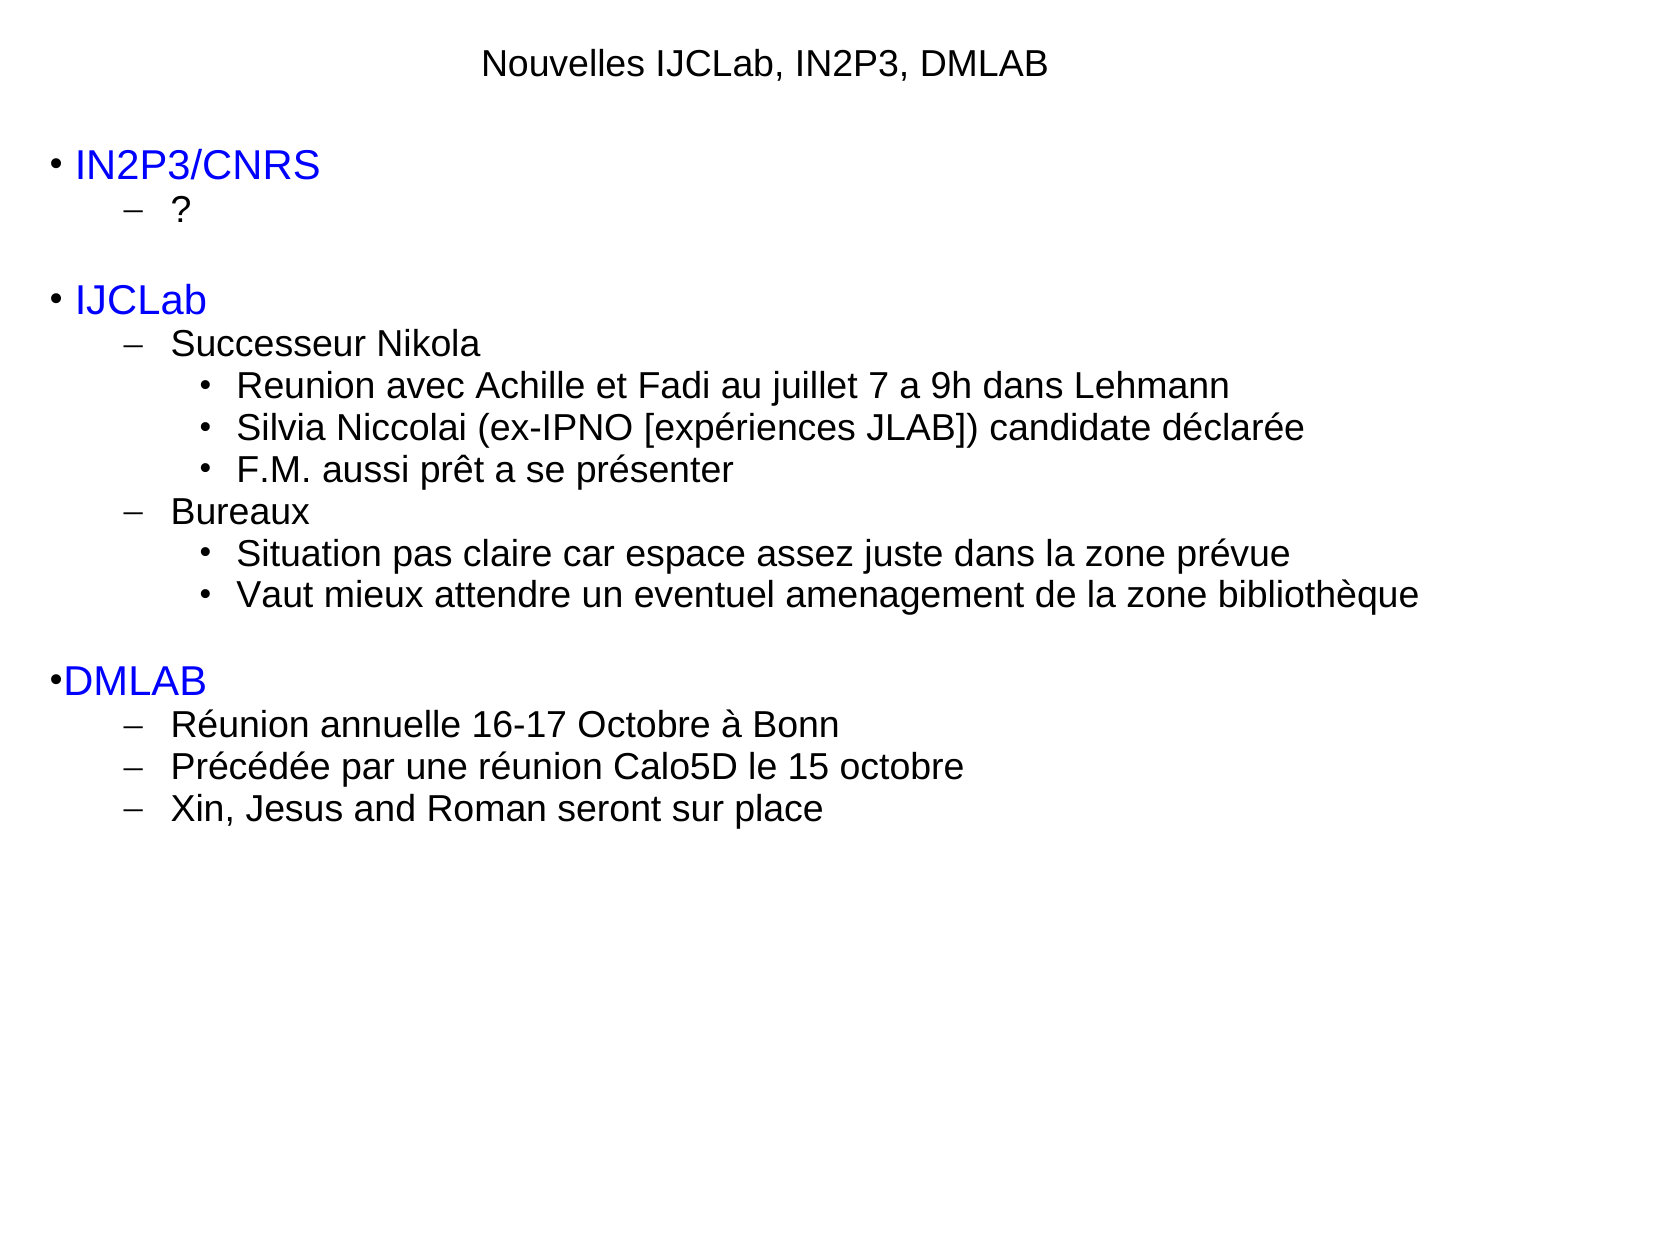

Nouvelles IJCLab, IN2P3, DMLAB
 IN2P3/CNRS
?
 IJCLab
Successeur Nikola
Reunion avec Achille et Fadi au juillet 7 a 9h dans Lehmann
Silvia Niccolai (ex-IPNO [expériences JLAB]) candidate déclarée
F.M. aussi prêt a se présenter
Bureaux
Situation pas claire car espace assez juste dans la zone prévue
Vaut mieux attendre un eventuel amenagement de la zone bibliothèque
DMLAB
Réunion annuelle 16-17 Octobre à Bonn
Précédée par une réunion Calo5D le 15 octobre
Xin, Jesus and Roman seront sur place